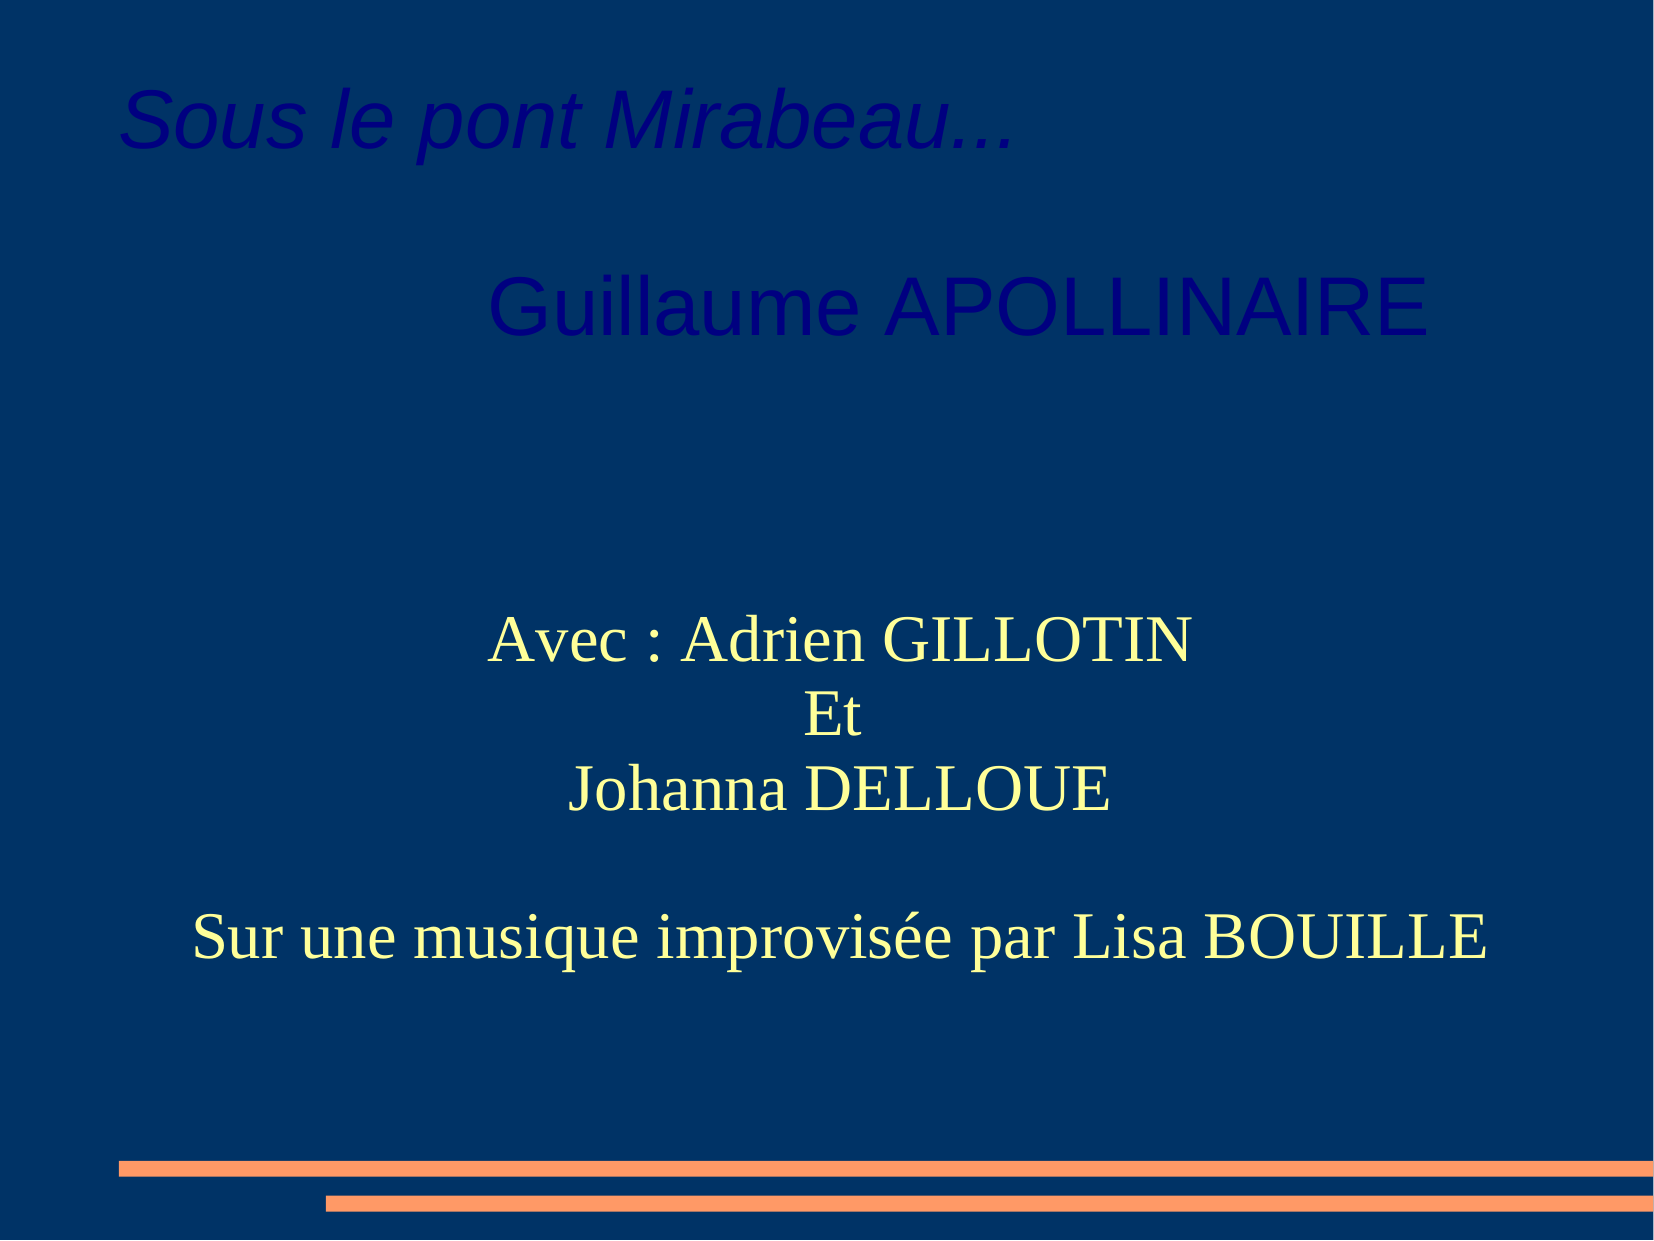

# Sous le pont Mirabeau... Guillaume APOLLINAIRE
Avec : Adrien GILLOTIN
Et
Johanna DELLOUE
Sur une musique improvisée par Lisa BOUILLE